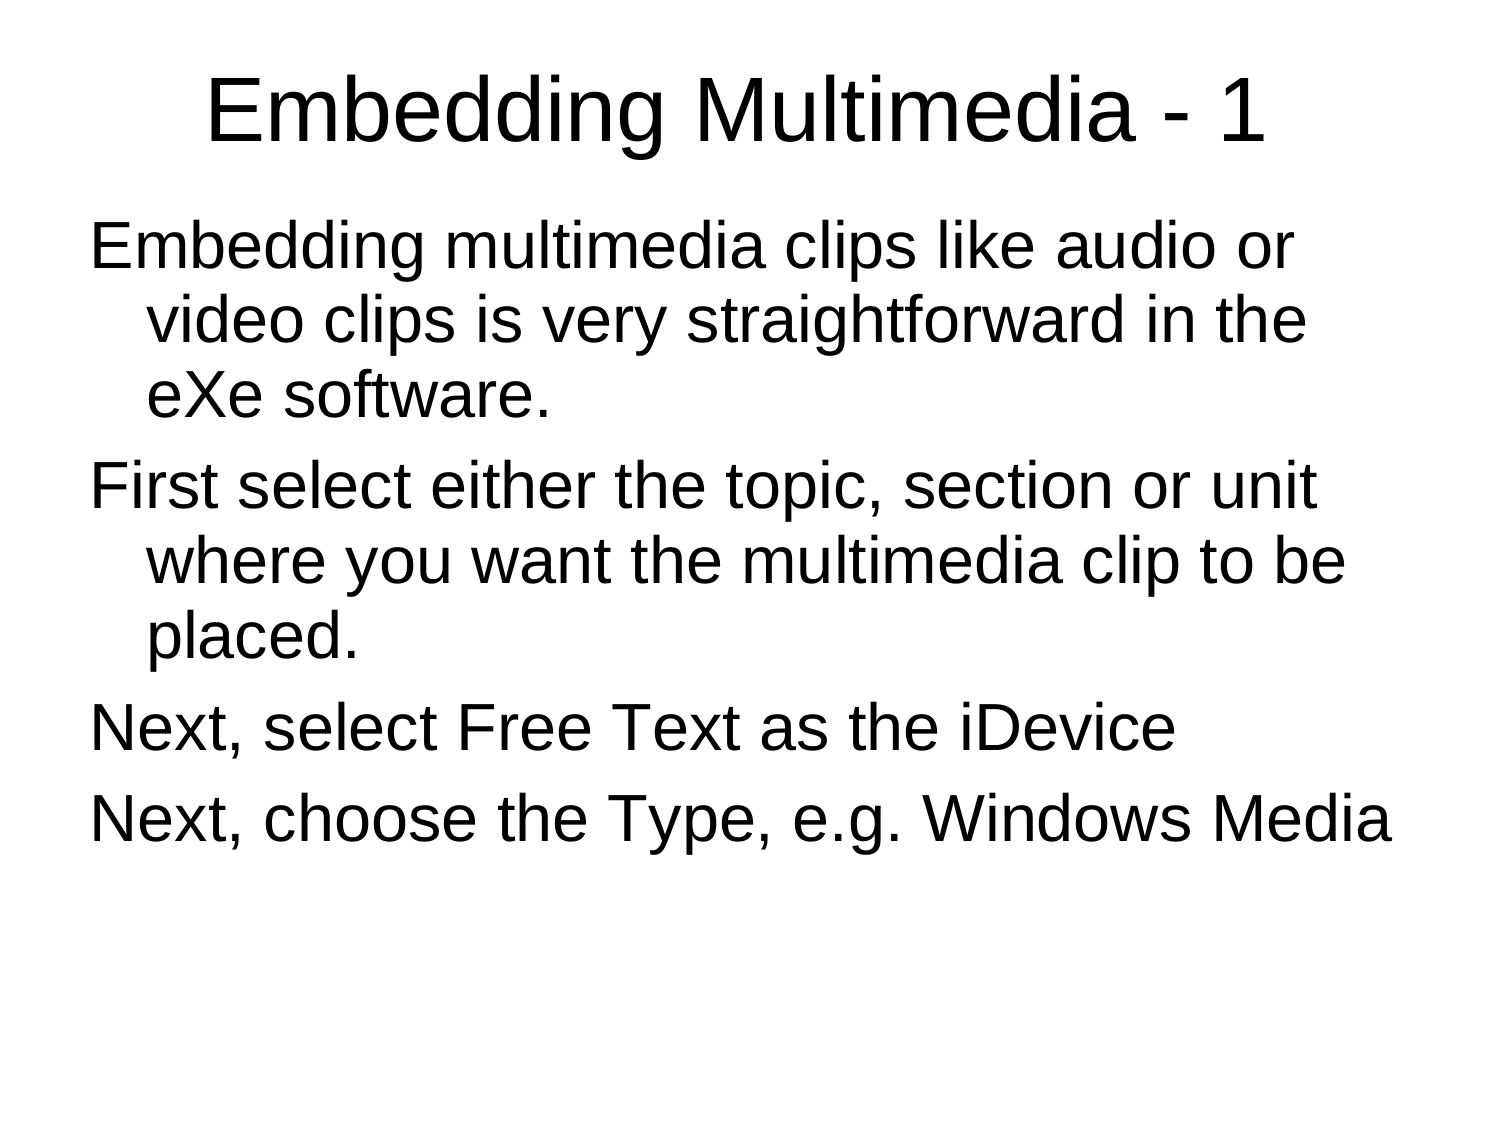

# Embedding Multimedia - 1
Embedding multimedia clips like audio or video clips is very straightforward in the eXe software.
First select either the topic, section or unit where you want the multimedia clip to be placed.
Next, select Free Text as the iDevice
Next, choose the Type, e.g. Windows Media